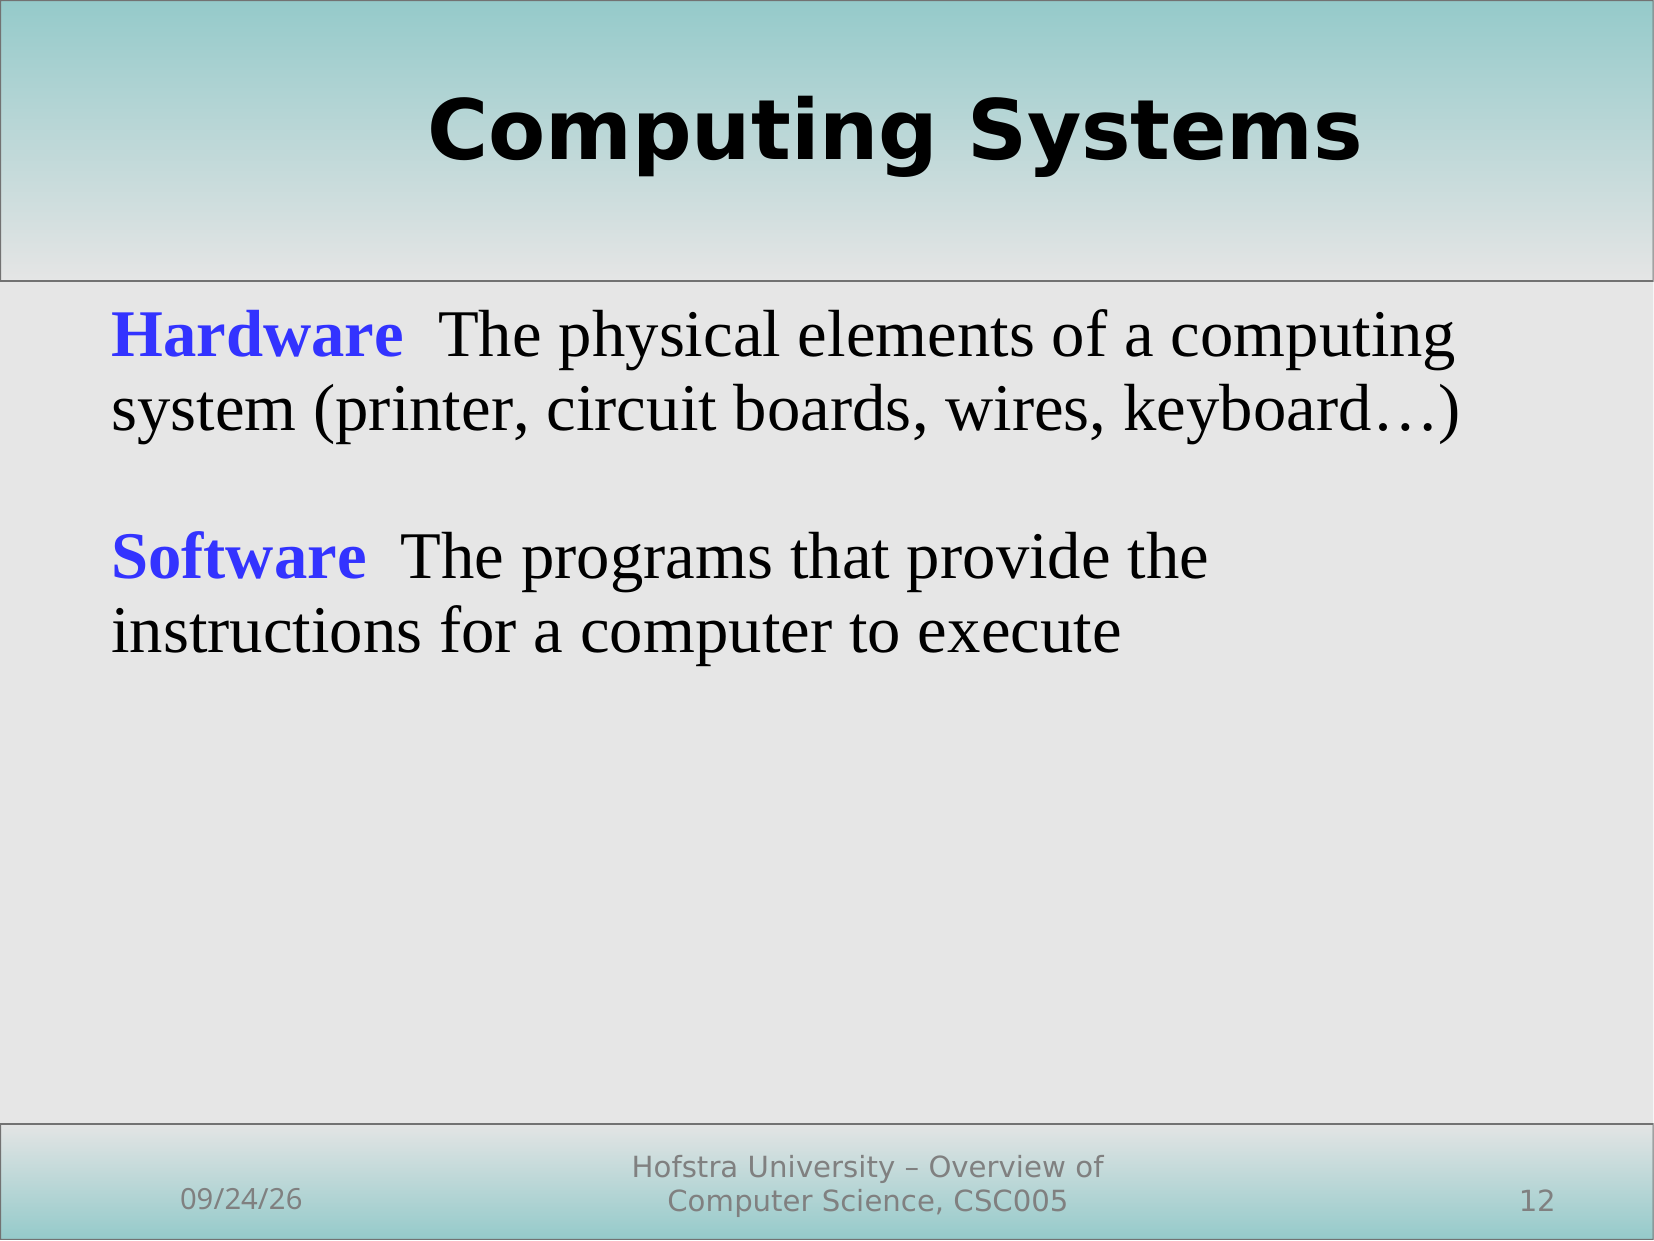

# Computing Systems
Hardware The physical elements of a computing system (printer, circuit boards, wires, keyboard…)
Software The programs that provide the instructions for a computer to execute
12